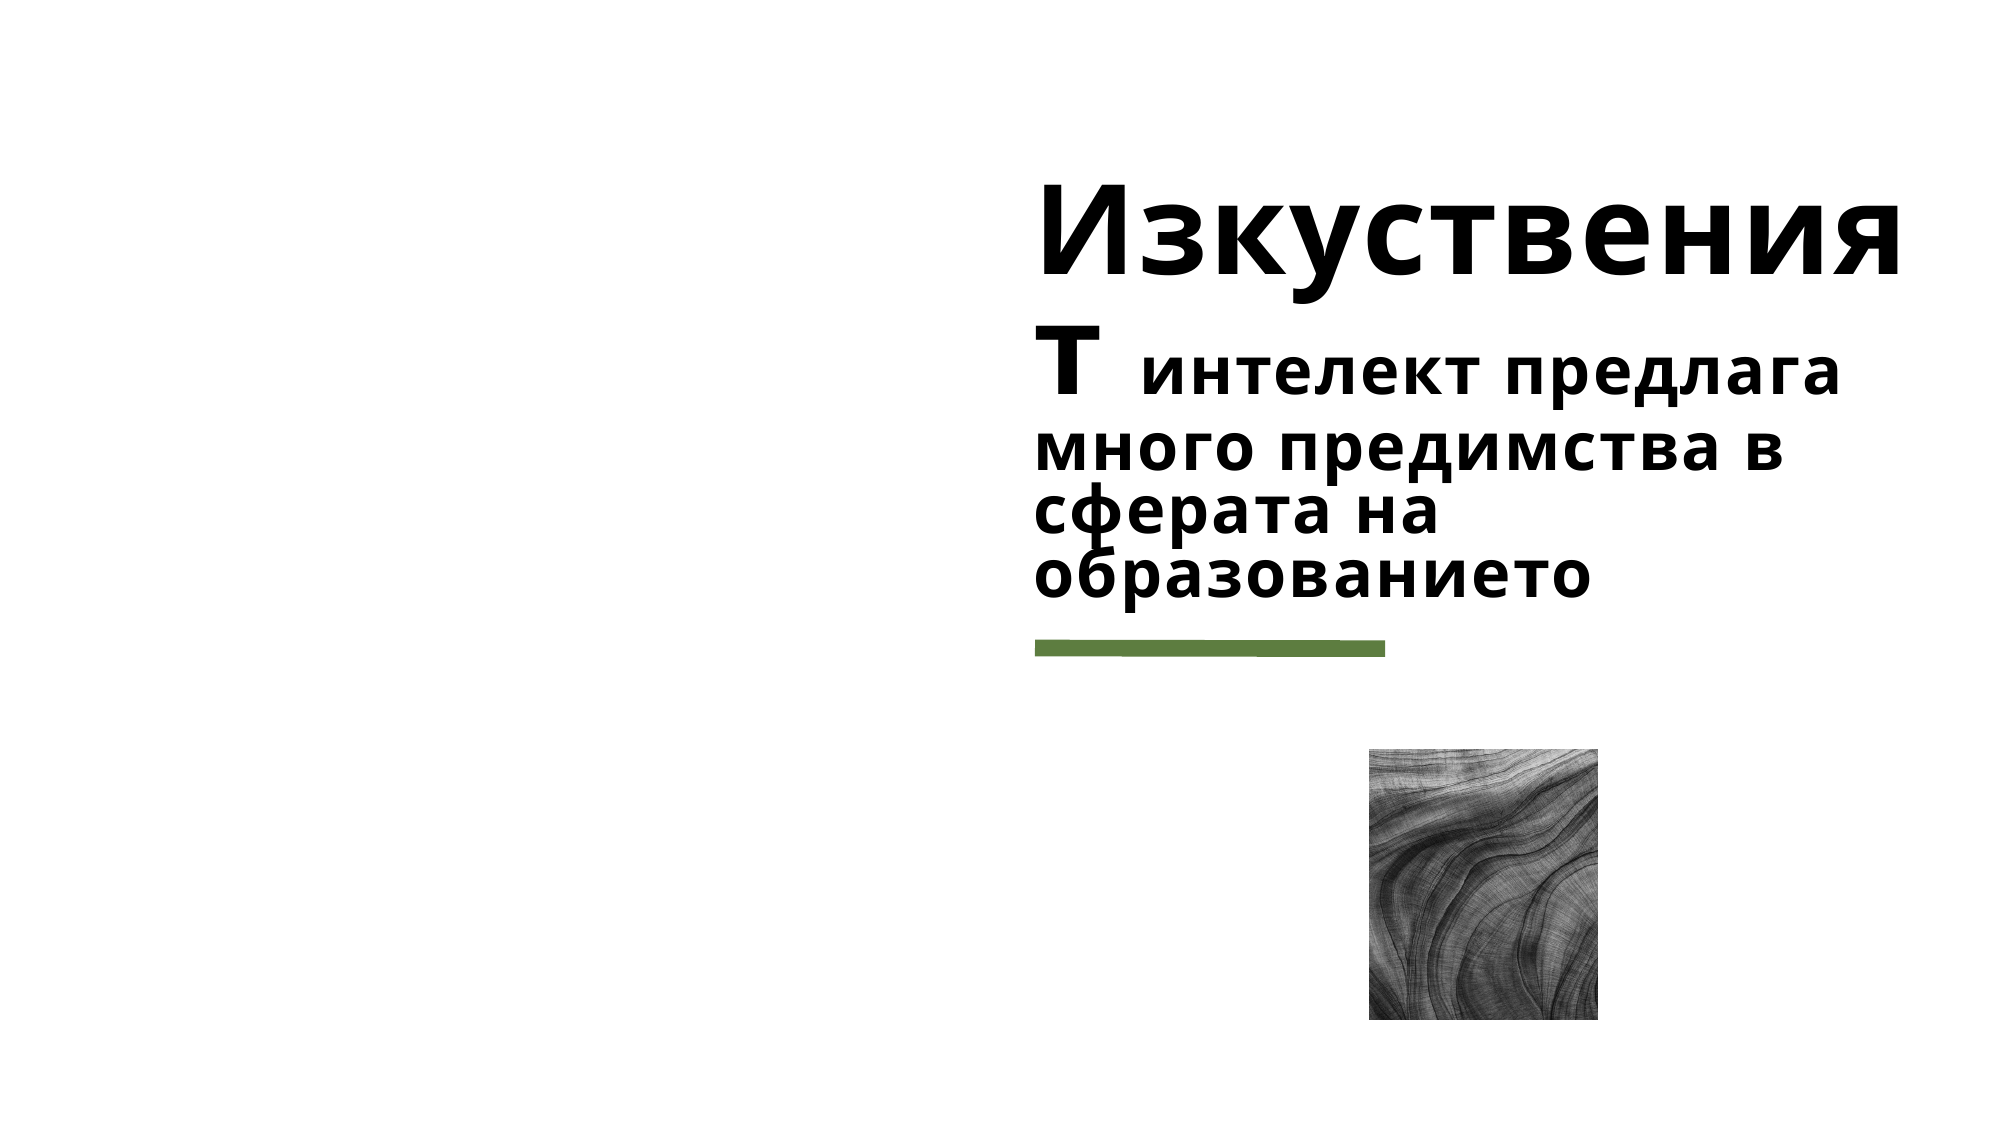

# Изкуственият интелект предлага много предимства в сферата на образованието